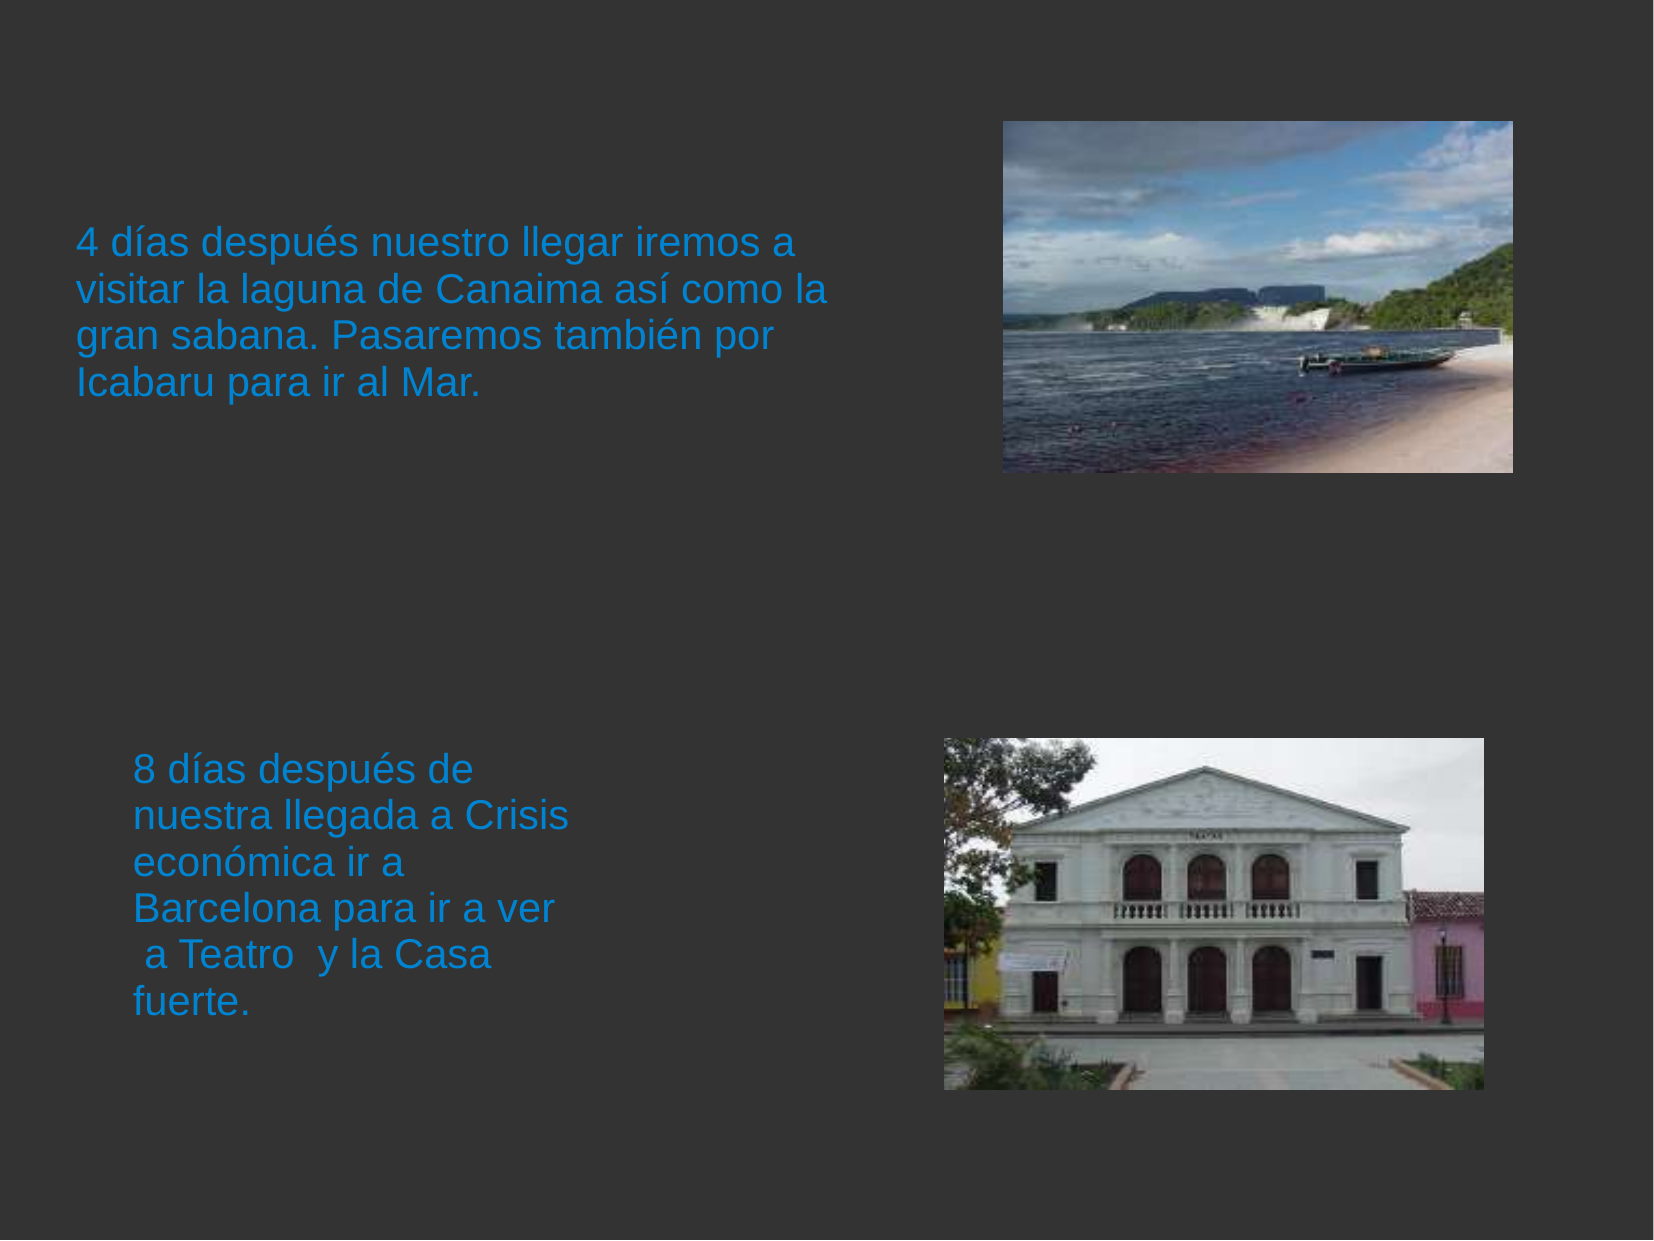

4 días después nuestro llegar iremos a visitar la laguna de Canaima así como la gran sabana. Pasaremos también por Icabaru para ir al Mar.
8 días después de nuestra llegada a Crisis económica ir a Barcelona para ir a ver
 a Teatro y la Casa fuerte.